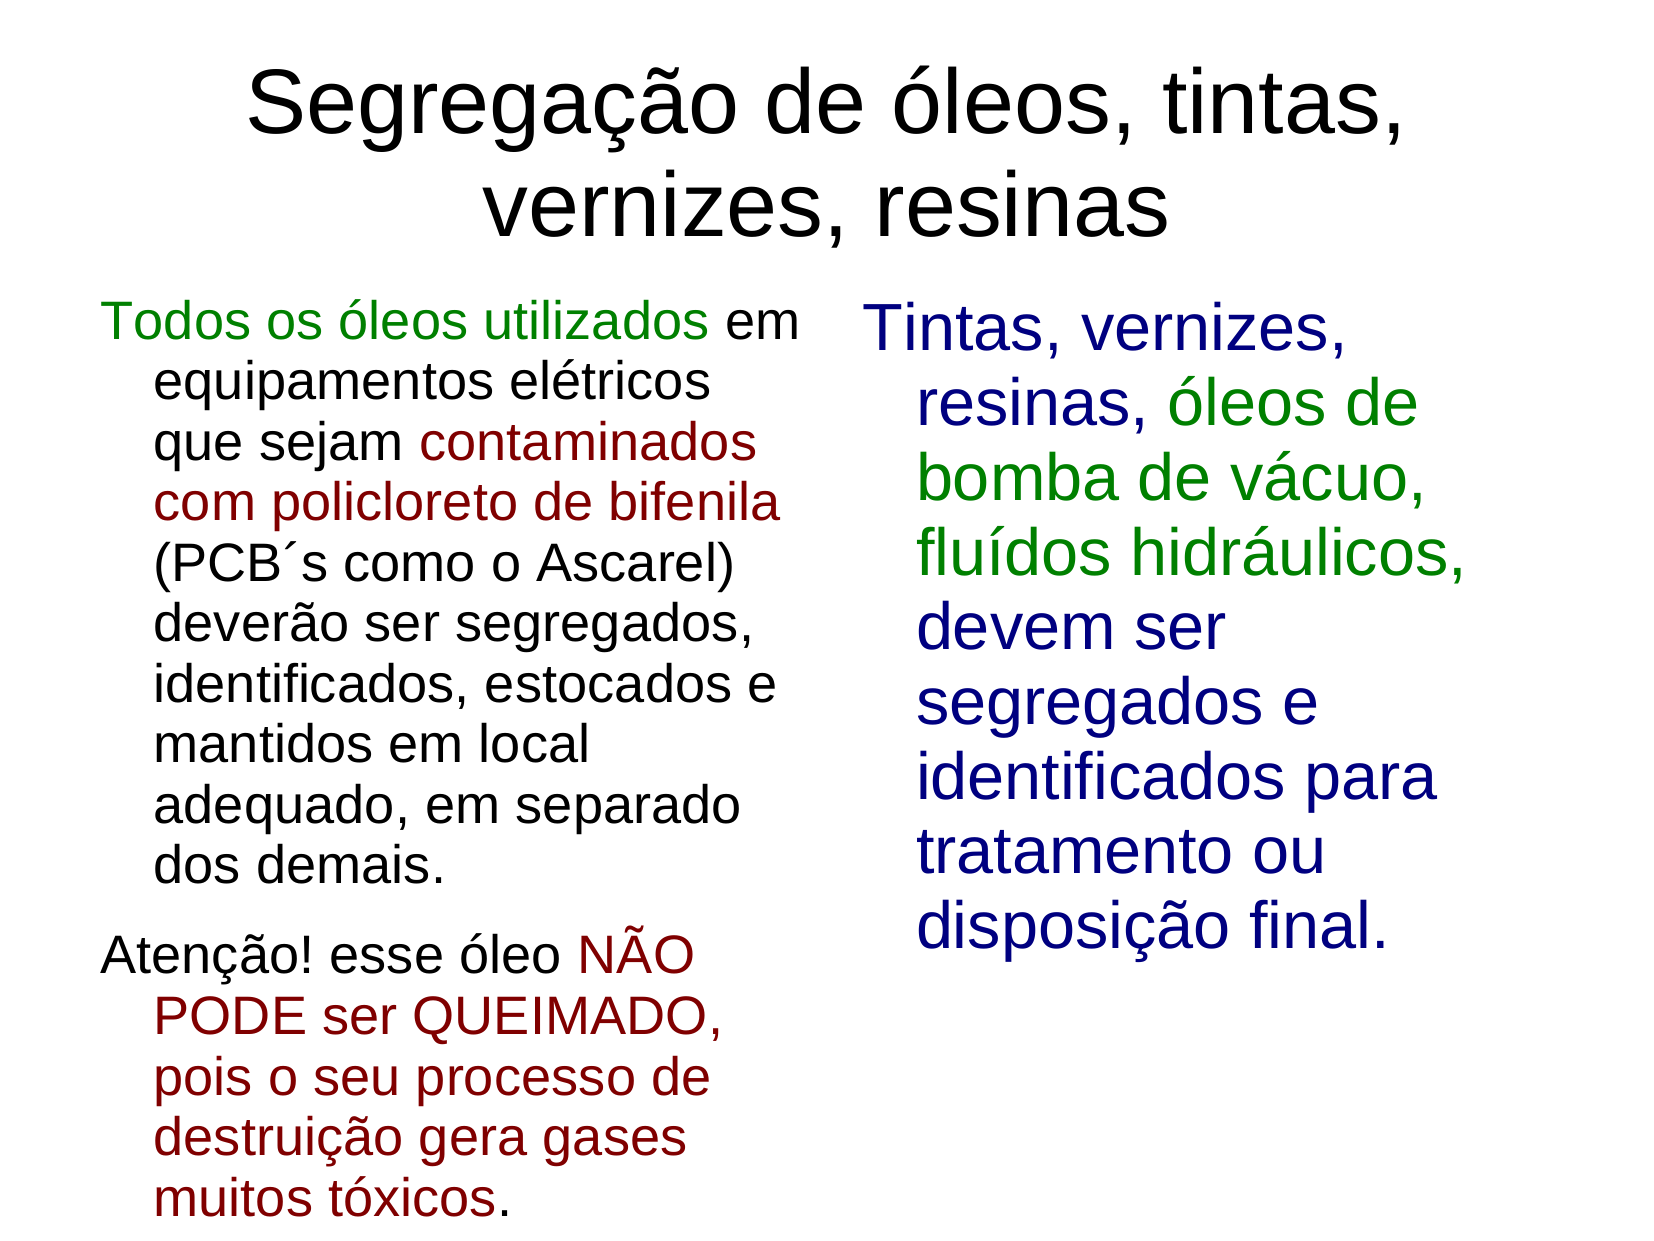

# Segregação de óleos, tintas, vernizes, resinas
Todos os óleos utilizados em equipamentos elétricos que sejam contaminados com policloreto de bifenila (PCB´s como o Ascarel) deverão ser segregados, identificados, estocados e mantidos em local adequado, em separado dos demais.
Atenção! esse óleo NÃO PODE ser QUEIMADO, pois o seu processo de destruição gera gases muitos tóxicos.
Tintas, vernizes, resinas, óleos de bomba de vácuo, fluídos hidráulicos, devem ser segregados e identificados para tratamento ou disposição final.